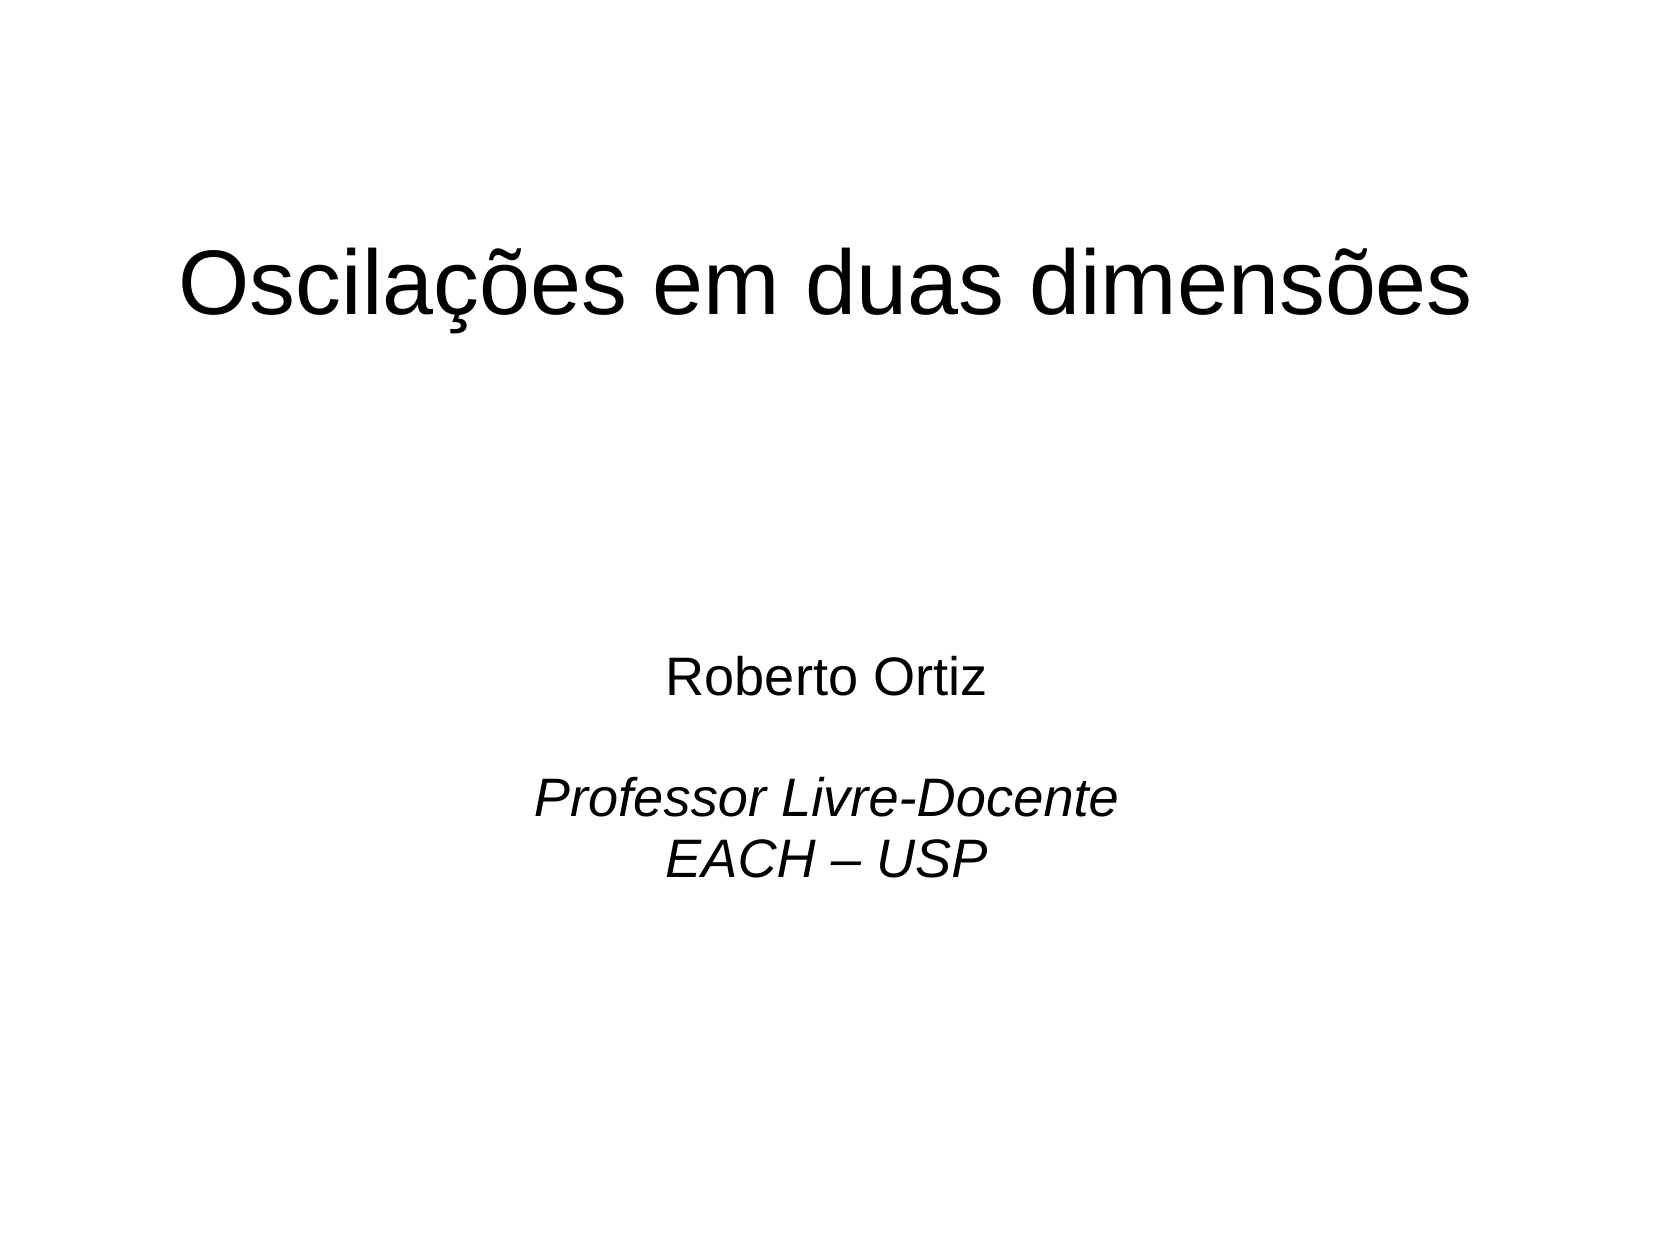

# Oscilações em duas dimensões
Roberto Ortiz
Professor Livre-Docente
EACH – USP